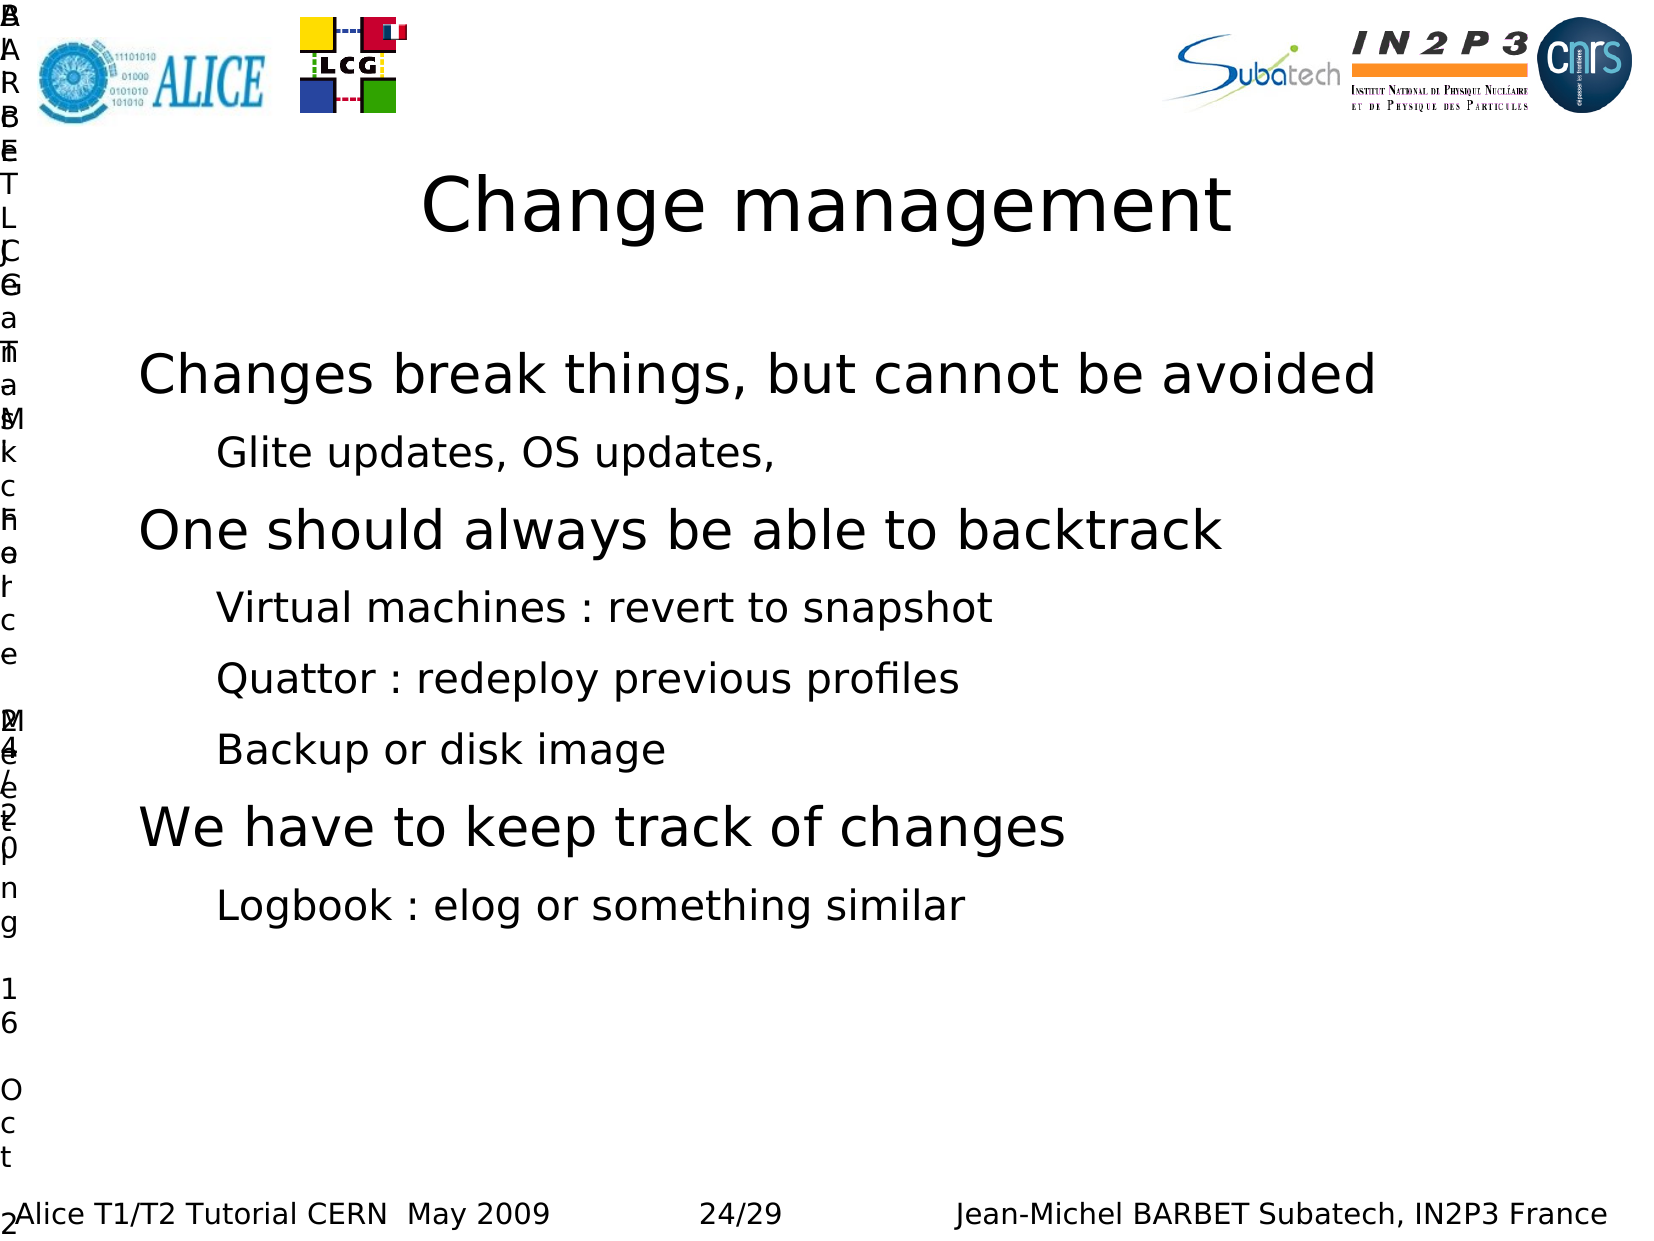

# Change management
Changes break things, but cannot be avoided
Glite updates, OS updates,
One should always be able to backtrack
Virtual machines : revert to snapshot
Quattor : redeploy previous profiles
Backup or disk image
We have to keep track of changes
Logbook : elog or something similar